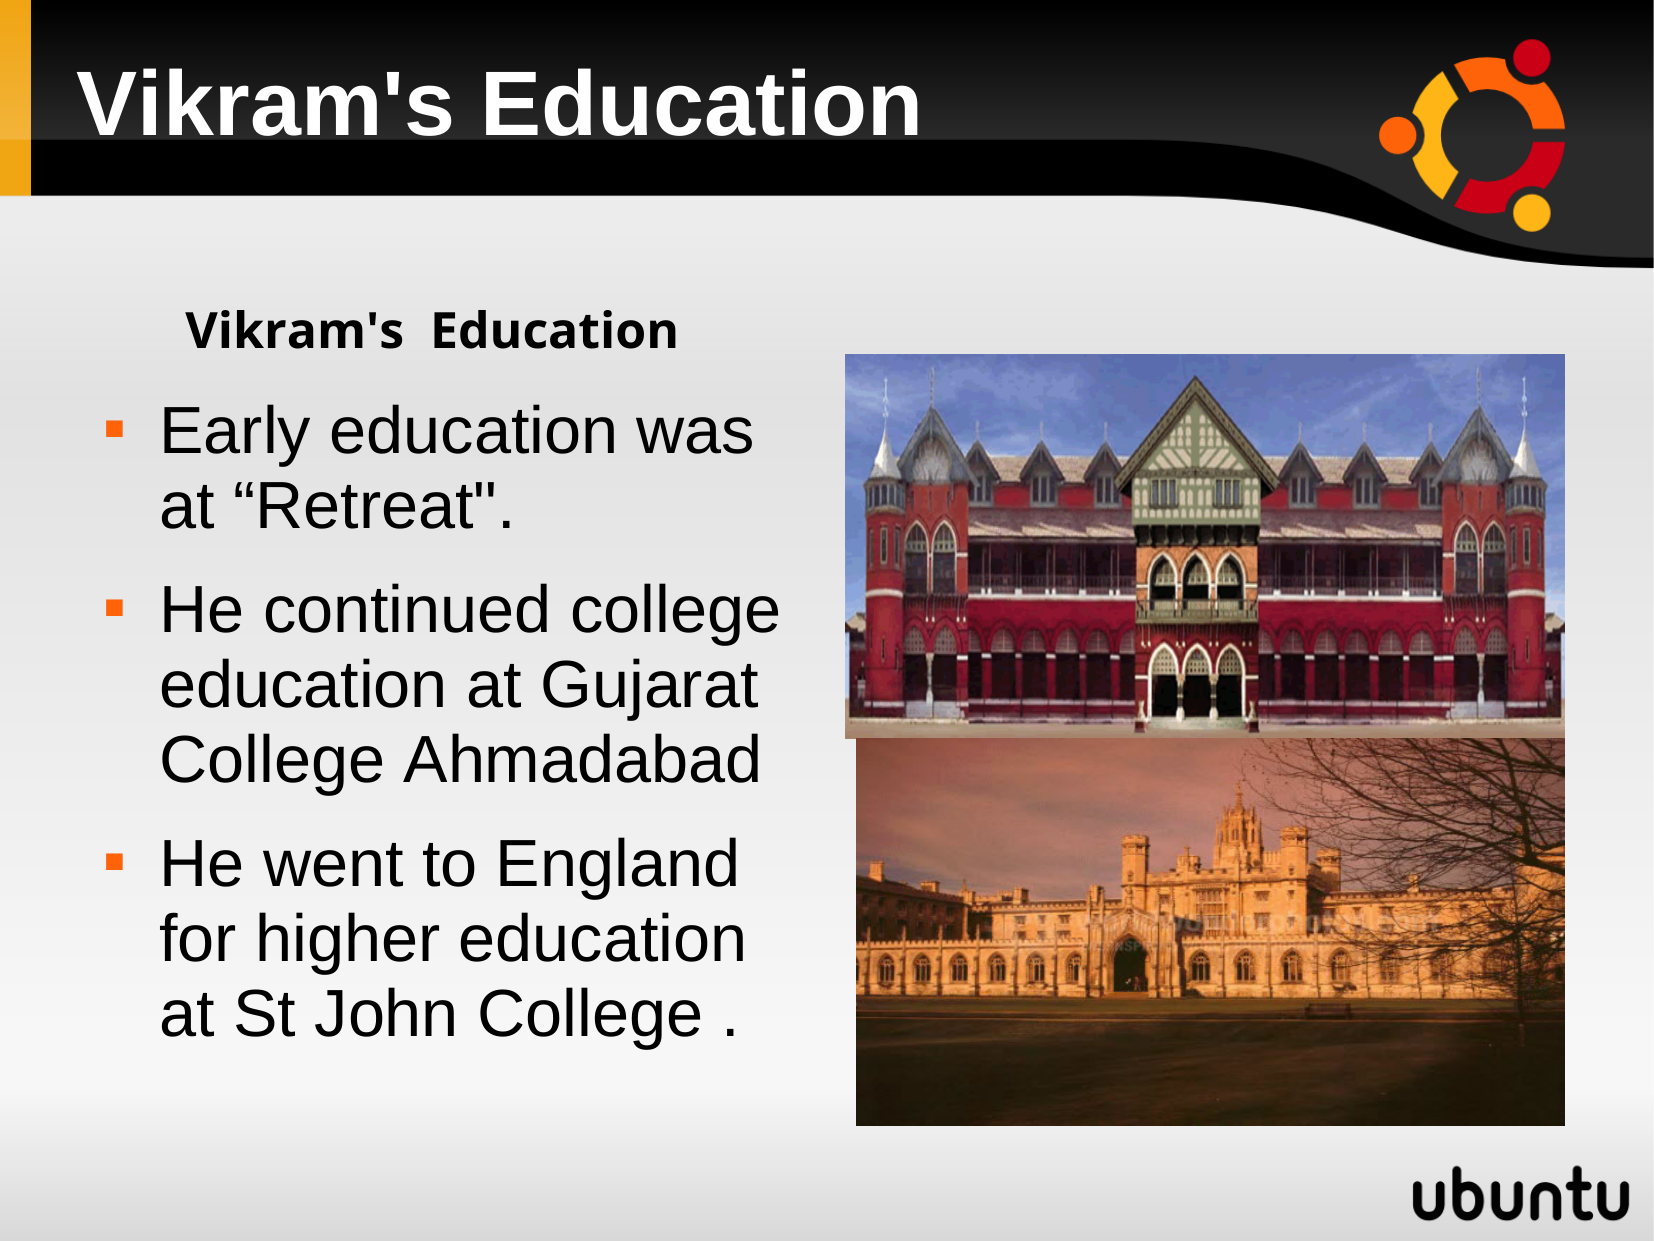

# Vikram's Education
 Vikram's Education
Early education was at “Retreat".
He continued college education at Gujarat College Ahmadabad
He went to England for higher education at St John College .